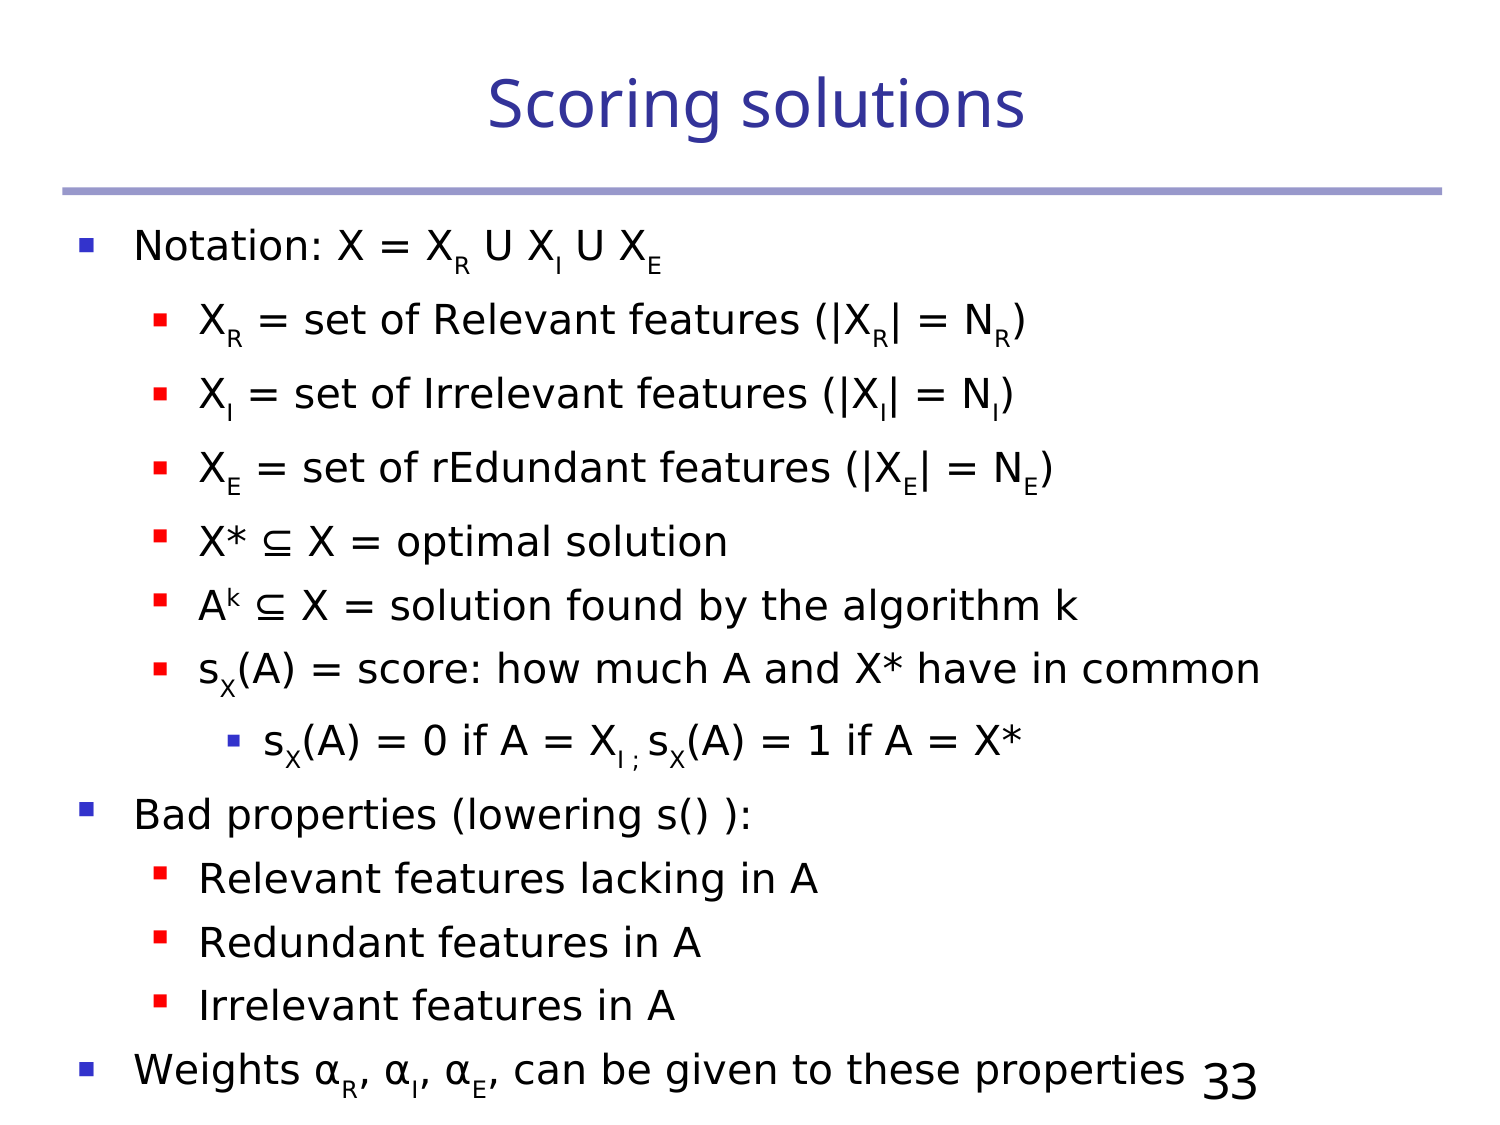

# Scoring solutions
Notation: X = XR U XI U XE
XR = set of Relevant features (|XR| = NR)
XI = set of Irrelevant features (|XI| = NI)
XE = set of rEdundant features (|XE| = NE)
X* ⊆ X = optimal solution
Ak ⊆ X = solution found by the algorithm k
sX(A) = score: how much A and X* have in common
sX(A) = 0 if A = XI ; sX(A) = 1 if A = X*
Bad properties (lowering s() ):
Relevant features lacking in A
Redundant features in A
Irrelevant features in A
Weights αR, αI, αE, can be given to these properties